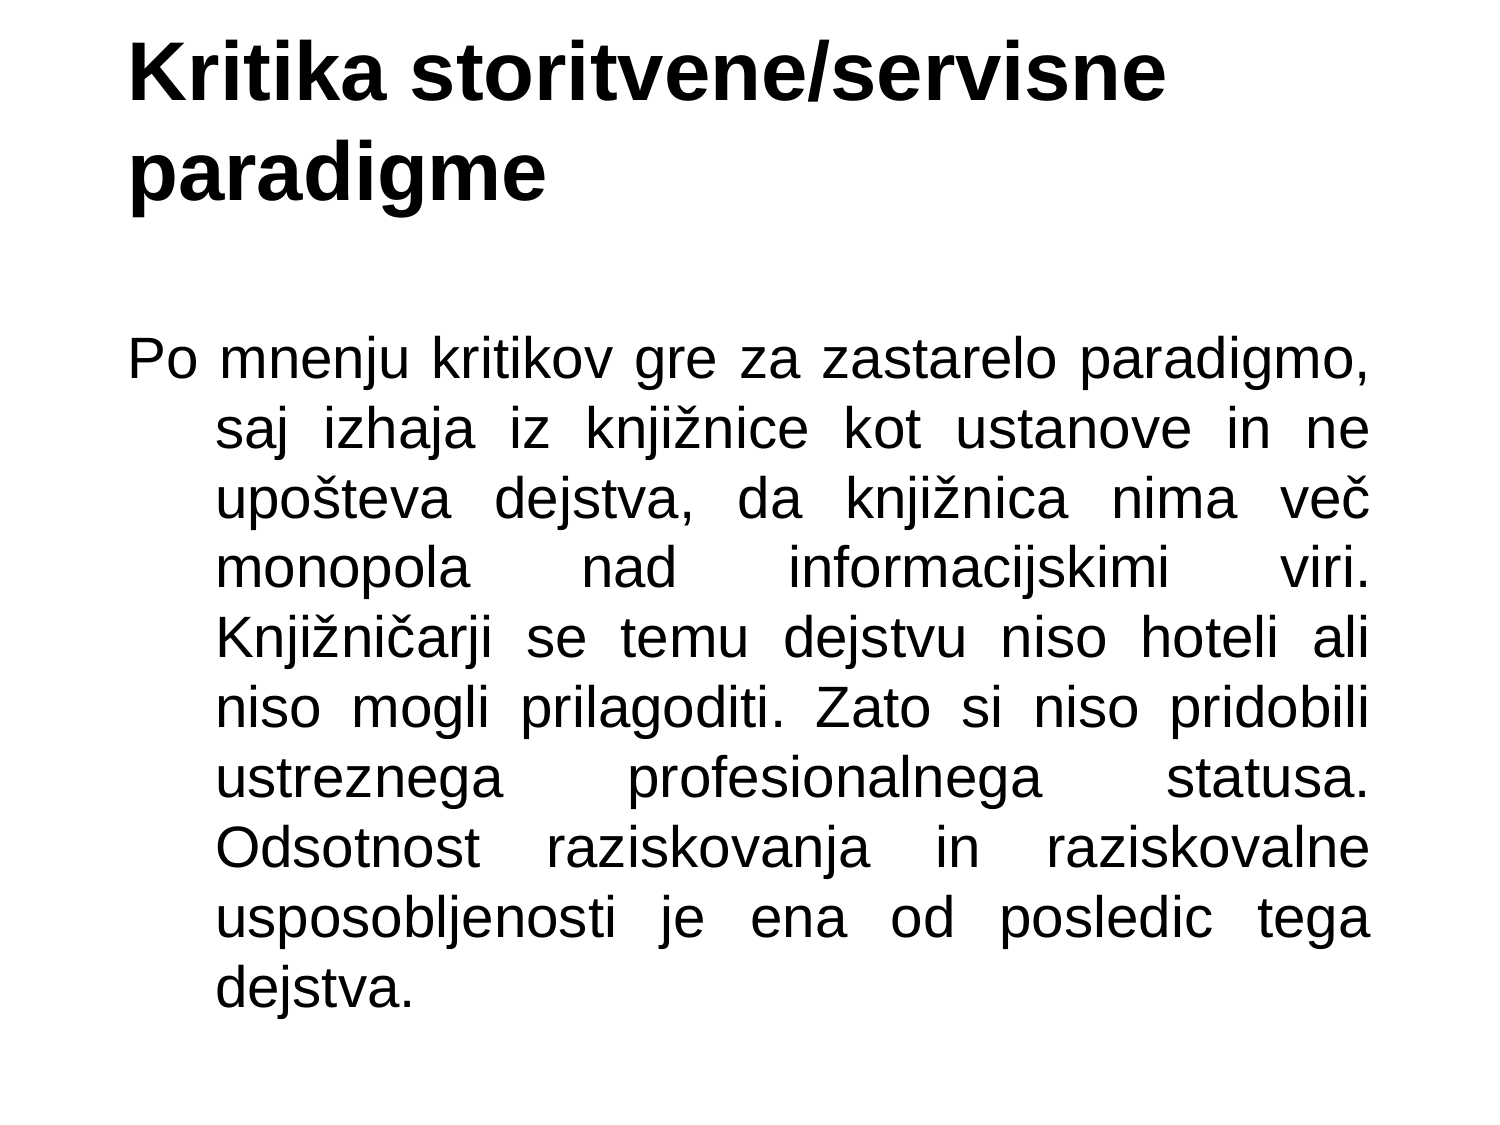

# Kritika storitvene/servisne paradigme
Po mnenju kritikov gre za zastarelo paradigmo, saj izhaja iz knjižnice kot ustanove in ne upošteva dejstva, da knjižnica nima več monopola nad informacijskimi viri. Knjižničarji se temu dejstvu niso hoteli ali niso mogli prilagoditi. Zato si niso pridobili ustreznega profesionalnega statusa. Odsotnost raziskovanja in raziskovalne usposobljenosti je ena od posledic tega dejstva.
BINK, FF, Univerza v Ljubljani
21